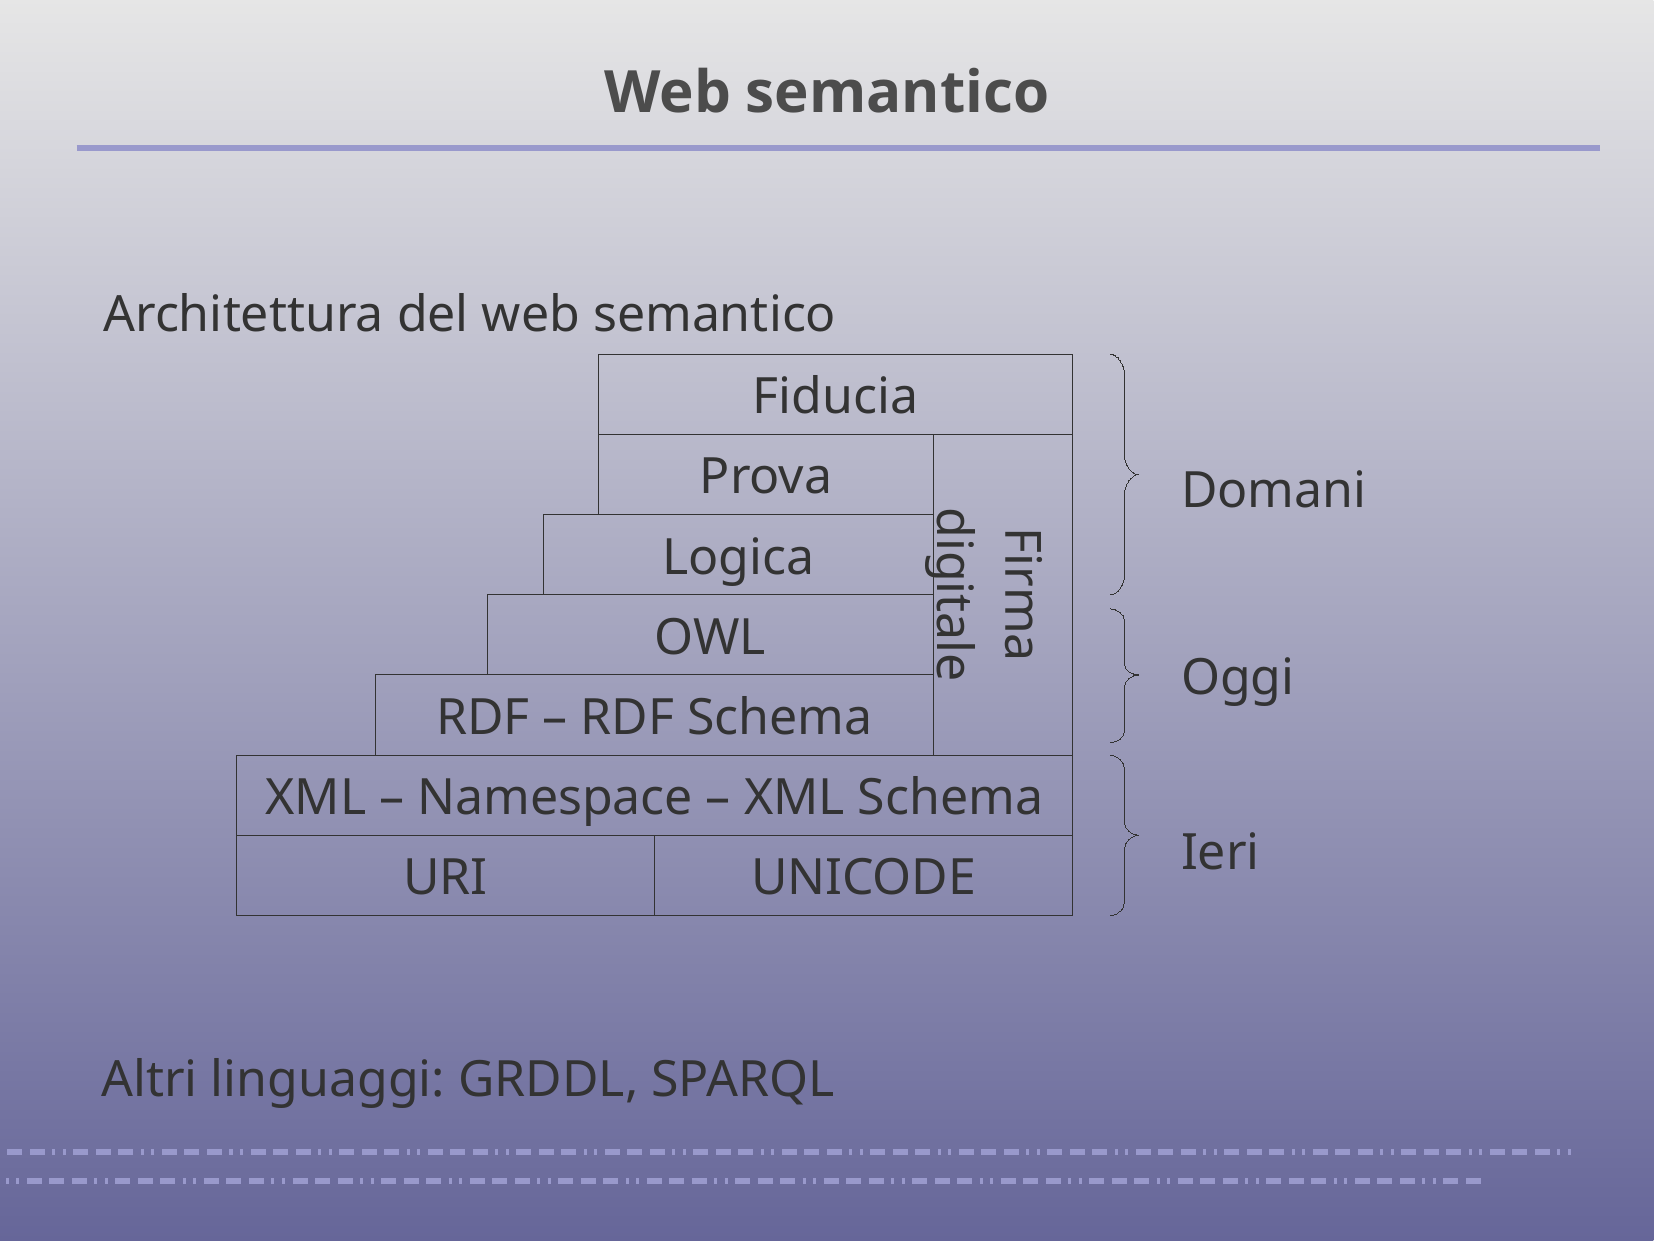

Web semantico
Architettura del web semantico
Fiducia
Firma digitale
Prova
Logica
OWL
RDF – RDF Schema
XML – Namespace – XML Schema
URI
UNICODE
Domani
Oggi
Ieri
 Altri linguaggi: GRDDL, SPARQL